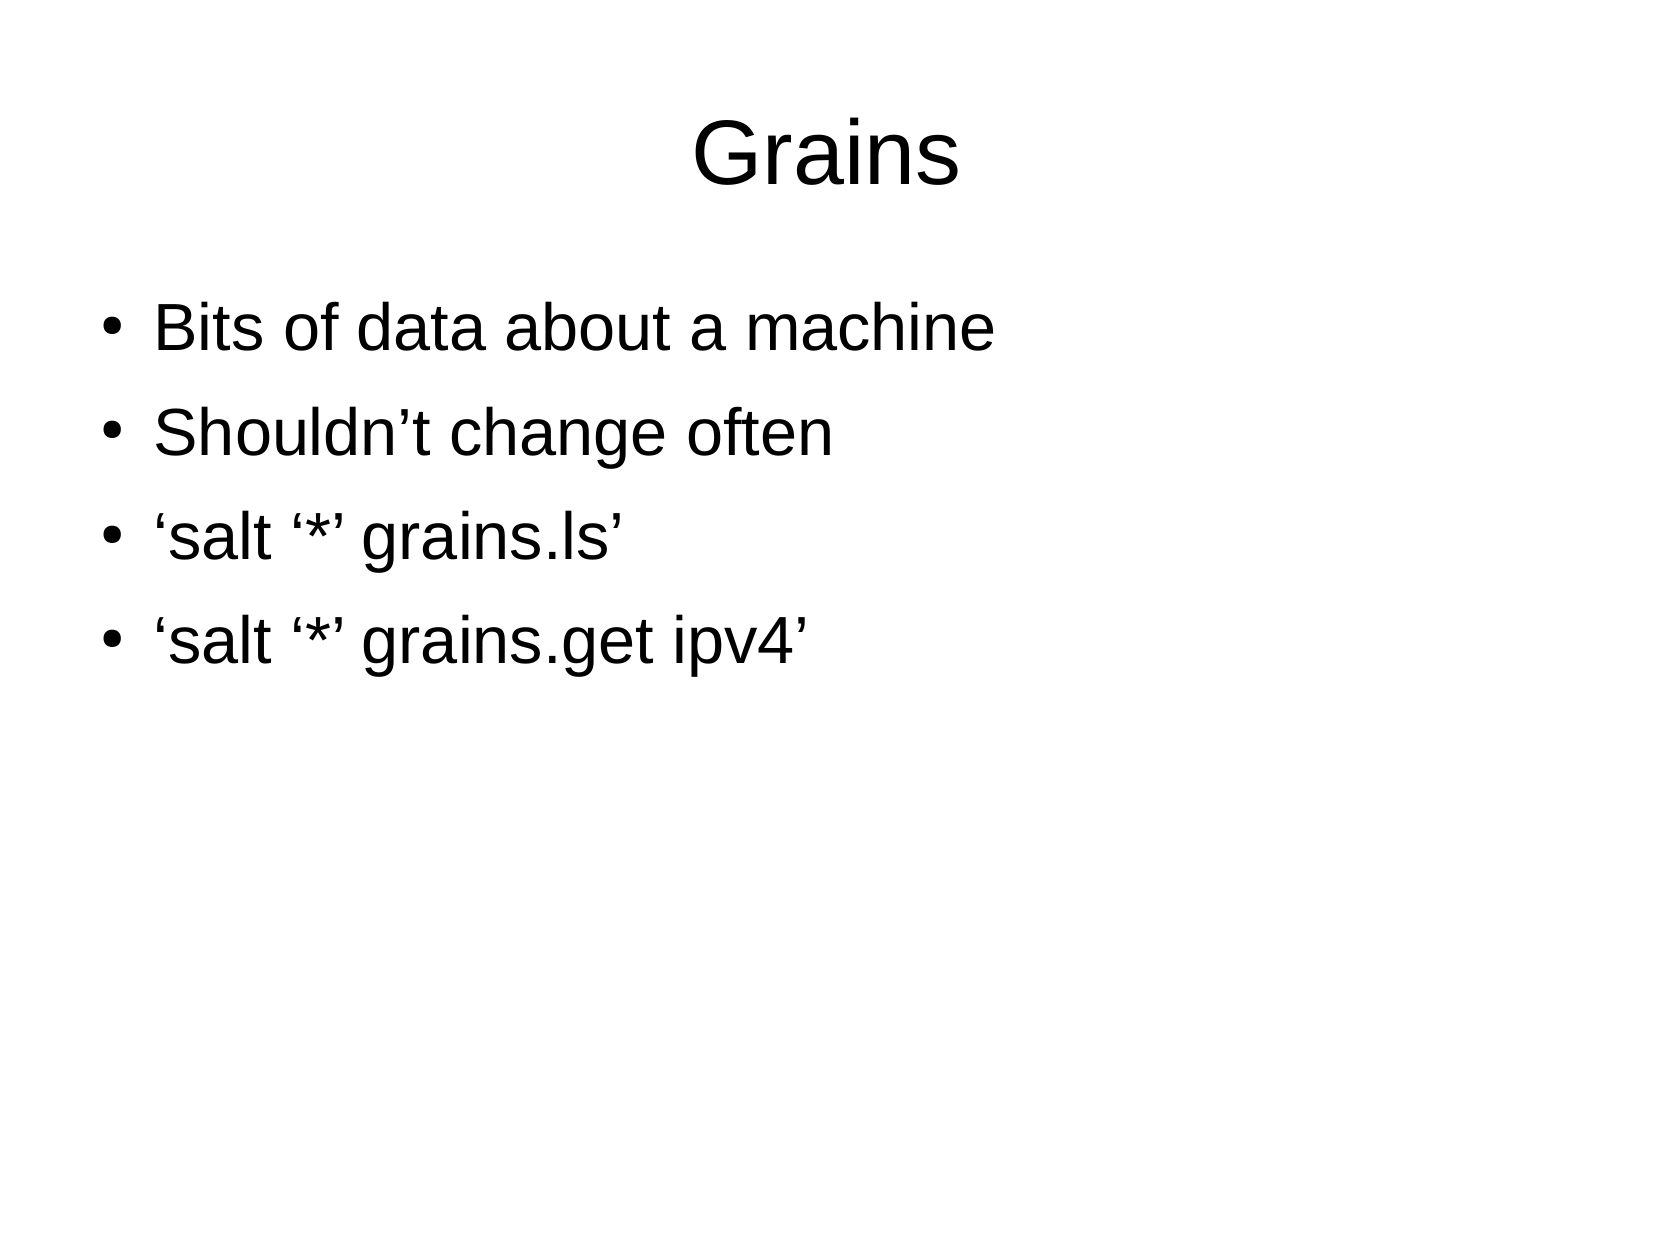

# Grains
Bits of data about a machine
Shouldn’t change often
‘salt ‘*’ grains.ls’
‘salt ‘*’ grains.get ipv4’